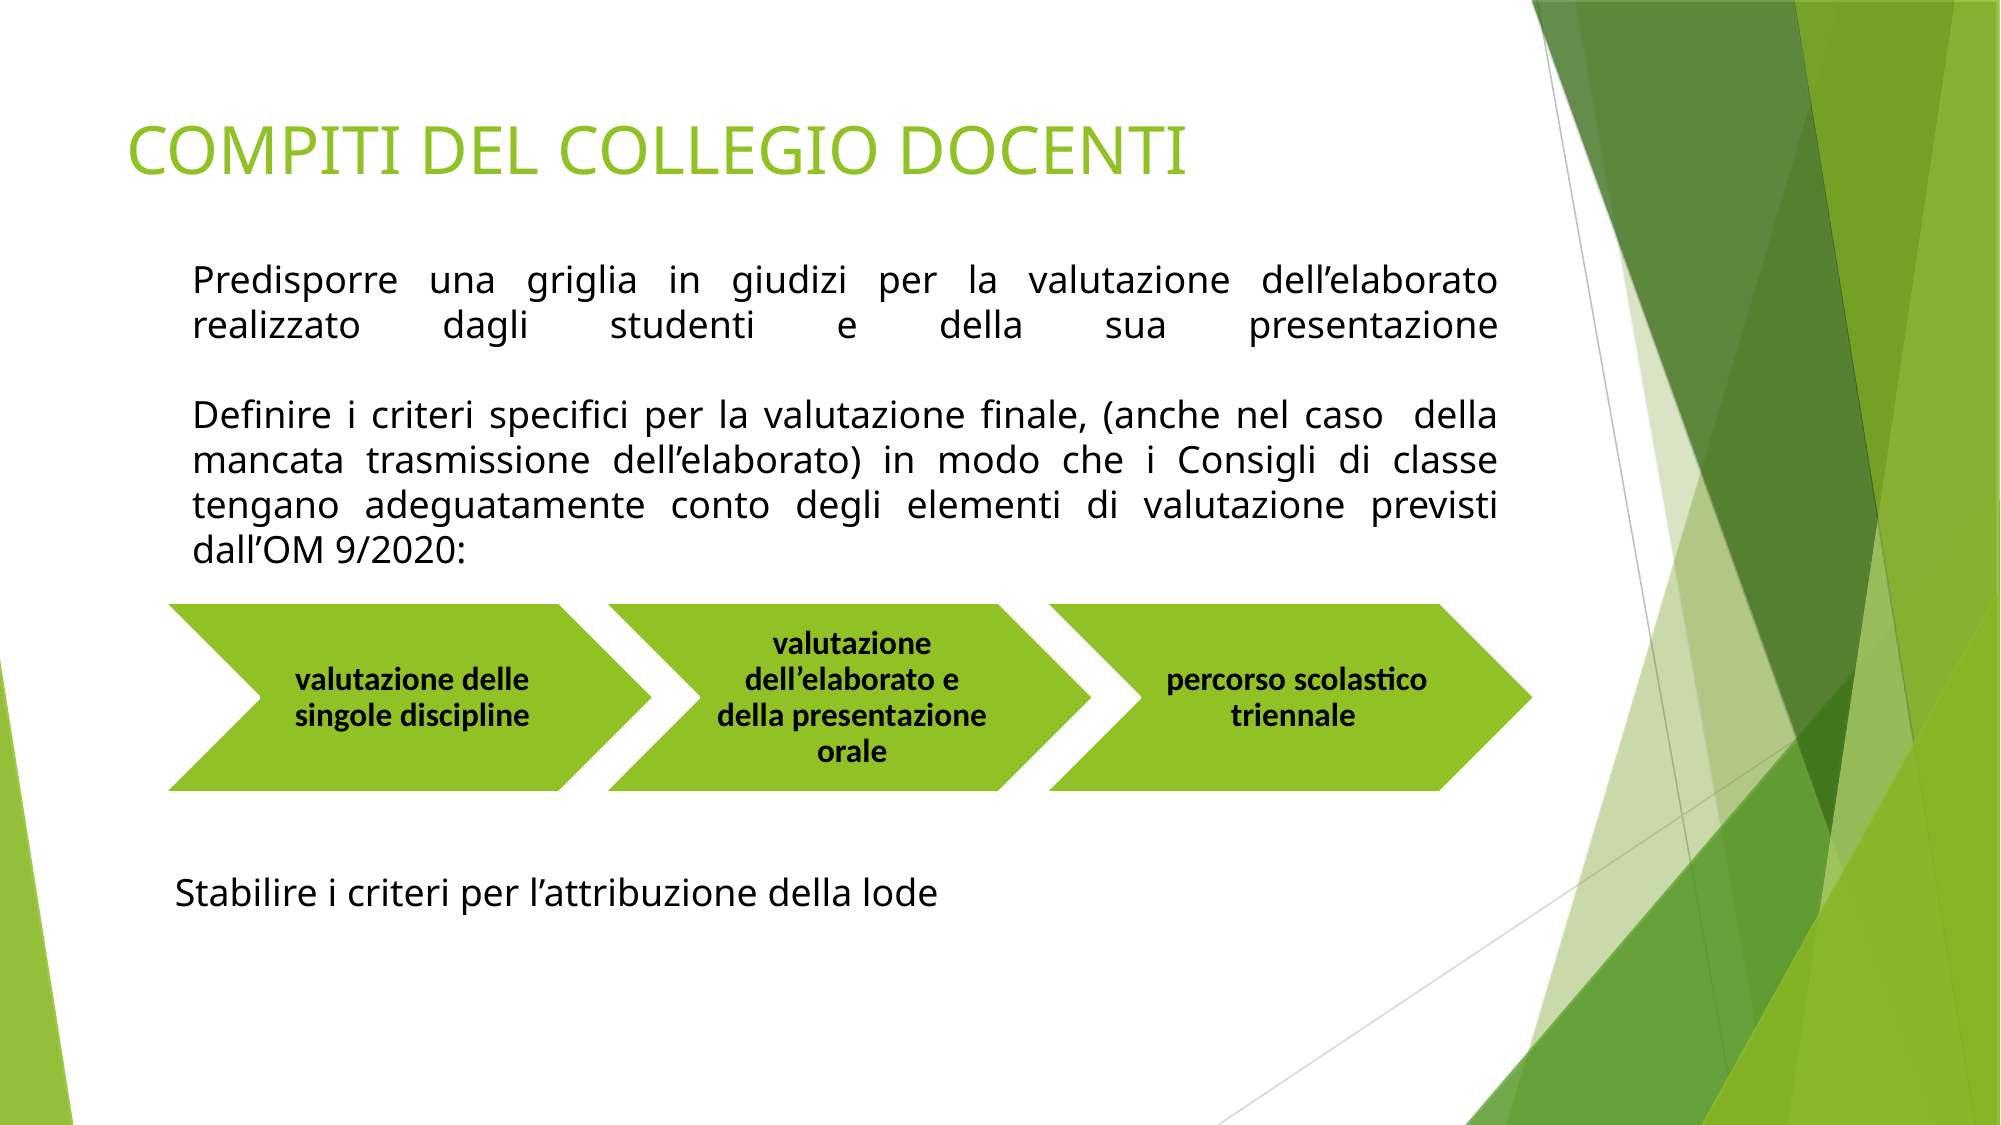

COMPITI DEL COLLEGIO DOCENTI
# Predisporre una griglia in giudizi per la valutazione dell’elaborato realizzato dagli studenti e della sua presentazione Definire i criteri specifici per la valutazione finale, (anche nel caso della mancata trasmissione dell’elaborato) in modo che i Consigli di classe tengano adeguatamente conto degli elementi di valutazione previsti dall’OM 9/2020:
valutazione delle singole discipline
valutazione dell’elaborato e della presentazione orale
 percorso scolastico triennale
 Stabilire i criteri per l’attribuzione della lode